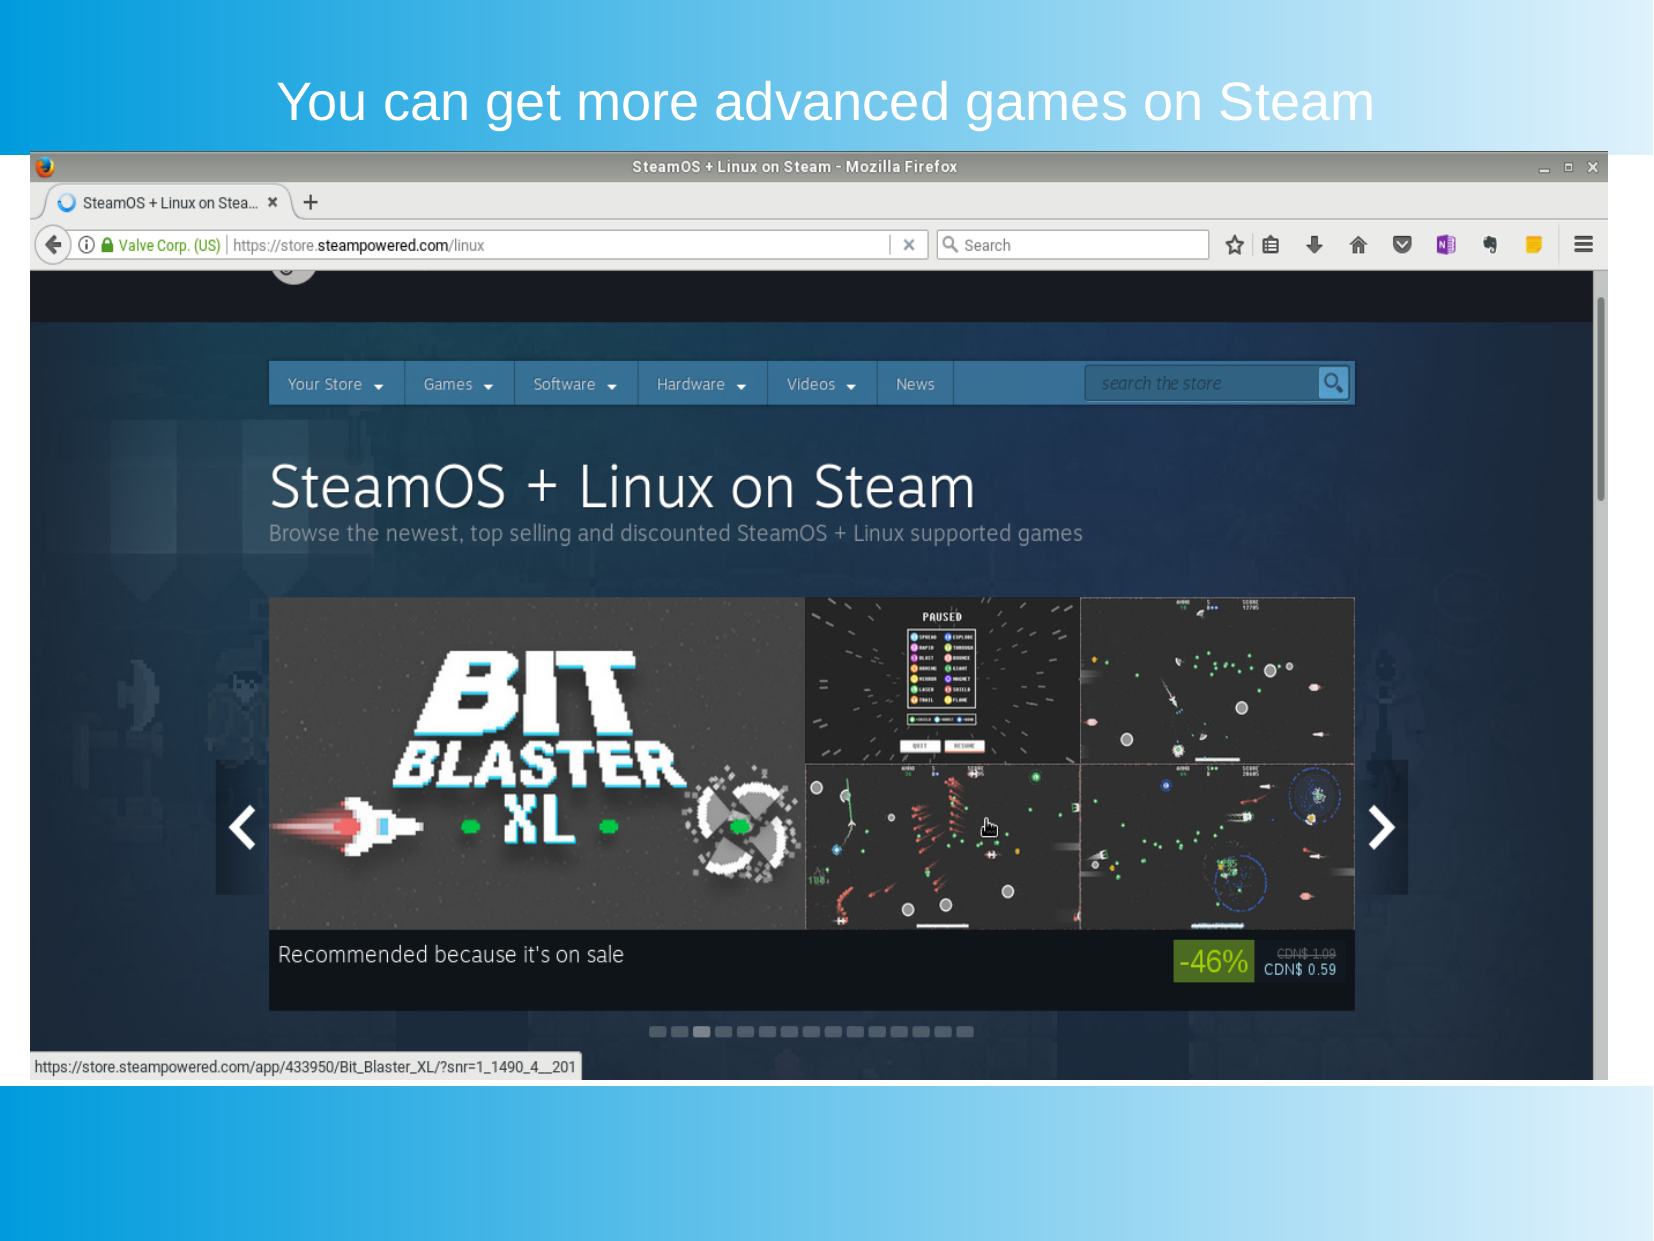

# You can get more advanced games on Steam